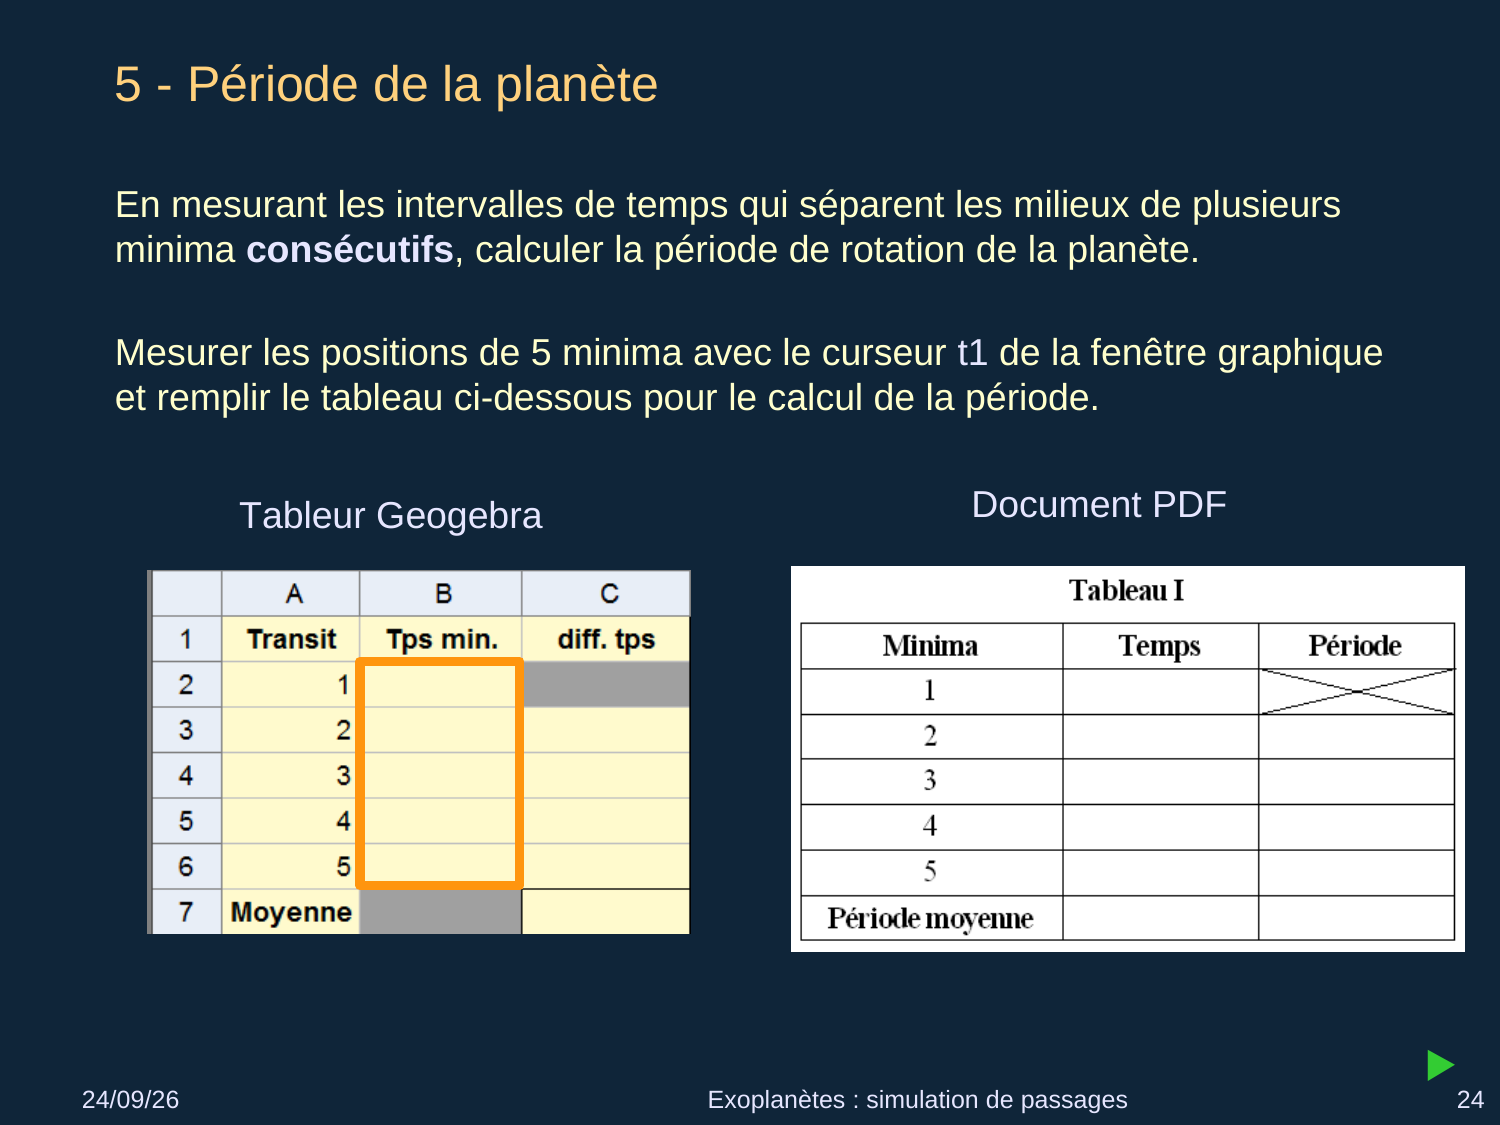

5 - Période de la planète
En mesurant les intervalles de temps qui séparent les milieux de plusieurs minima consécutifs, calculer la période de rotation de la planète.
Mesurer les positions de 5 minima avec le curseur t1 de la fenêtre graphique et remplir le tableau ci-dessous pour le calcul de la période.
Document PDF
Tableur Geogebra

Exoplanètes : simulation de passages
24